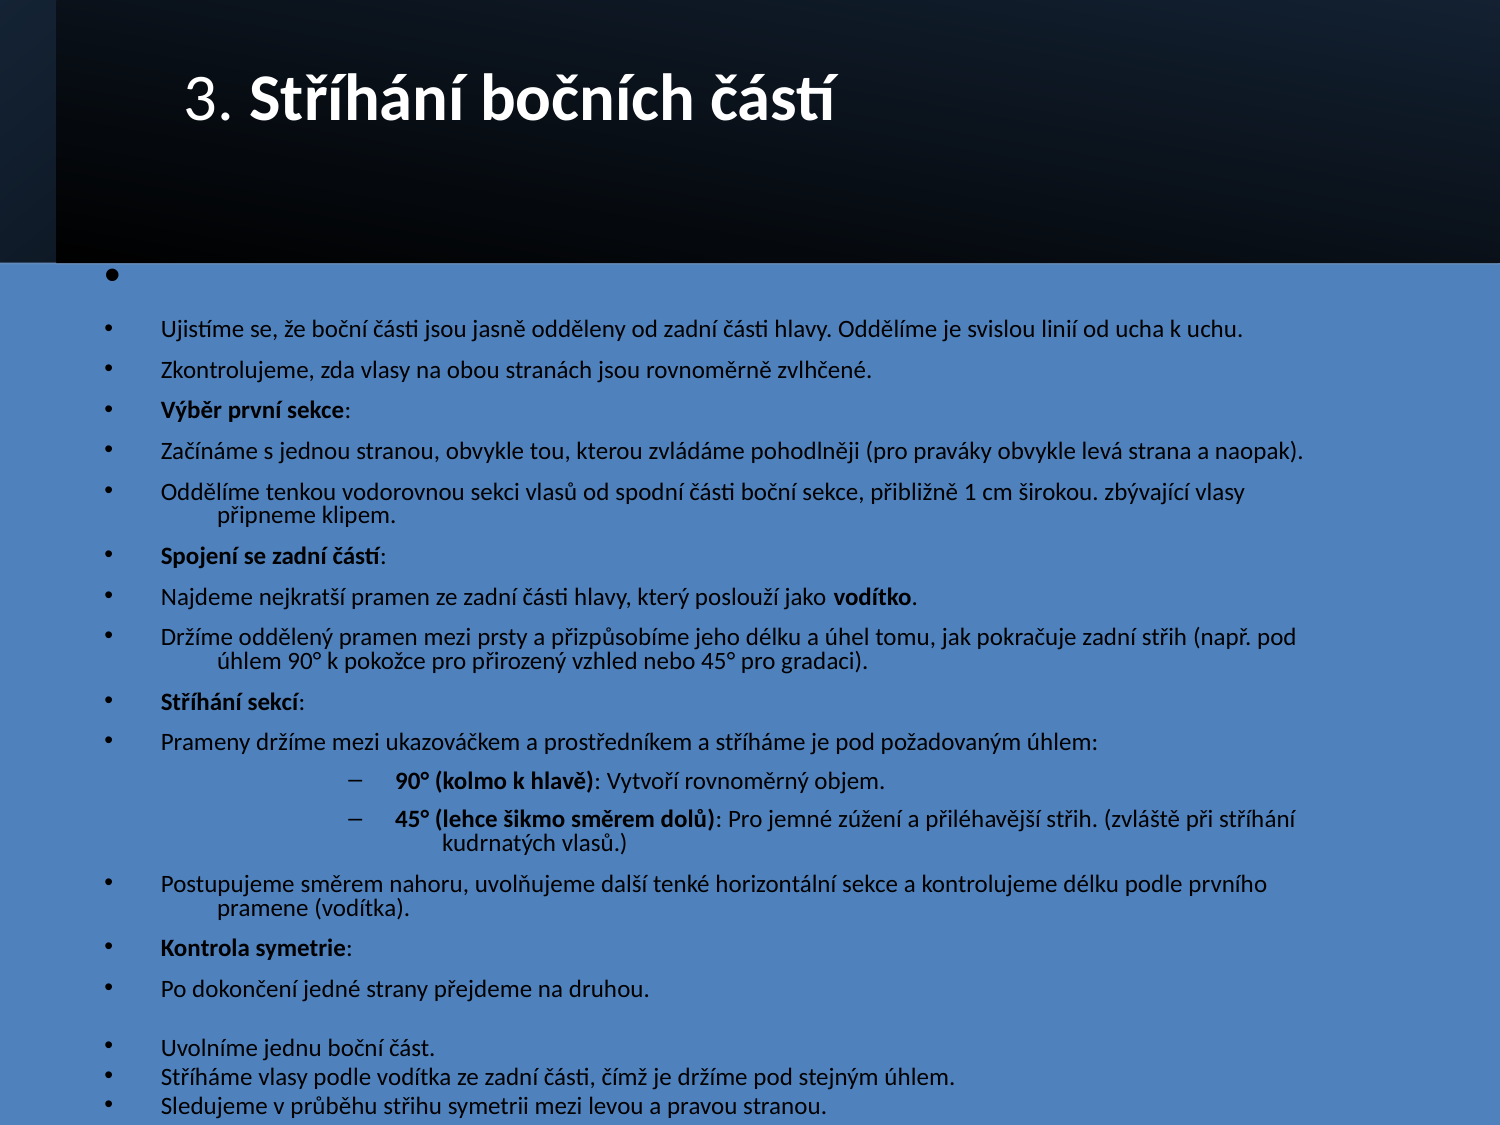

# 3. Stříhání bočních částí
Ujistíme se, že boční části jsou jasně odděleny od zadní části hlavy. Oddělíme je svislou linií od ucha k uchu.
Zkontrolujeme, zda vlasy na obou stranách jsou rovnoměrně zvlhčené.
Výběr první sekce:
Začínáme s jednou stranou, obvykle tou, kterou zvládáme pohodlněji (pro praváky obvykle levá strana a naopak).
Oddělíme tenkou vodorovnou sekci vlasů od spodní části boční sekce, přibližně 1 cm širokou. zbývající vlasy připneme klipem.
Spojení se zadní částí:
Najdeme nejkratší pramen ze zadní části hlavy, který poslouží jako vodítko.
Držíme oddělený pramen mezi prsty a přizpůsobíme jeho délku a úhel tomu, jak pokračuje zadní střih (např. pod úhlem 90° k pokožce pro přirozený vzhled nebo 45° pro gradaci).
Stříhání sekcí:
Prameny držíme mezi ukazováčkem a prostředníkem a stříháme je pod požadovaným úhlem:
90° (kolmo k hlavě): Vytvoří rovnoměrný objem.
45° (lehce šikmo směrem dolů): Pro jemné zúžení a přiléhavější střih. (zvláště při stříhání kudrnatých vlasů.)
Postupujeme směrem nahoru, uvolňujeme další tenké horizontální sekce a kontrolujeme délku podle prvního pramene (vodítka).
Kontrola symetrie:
Po dokončení jedné strany přejdeme na druhou.
Uvolníme jednu boční část.
Stříháme vlasy podle vodítka ze zadní části, čímž je držíme pod stejným úhlem.
Sledujeme v průběhu střihu symetrii mezi levou a pravou stranou.